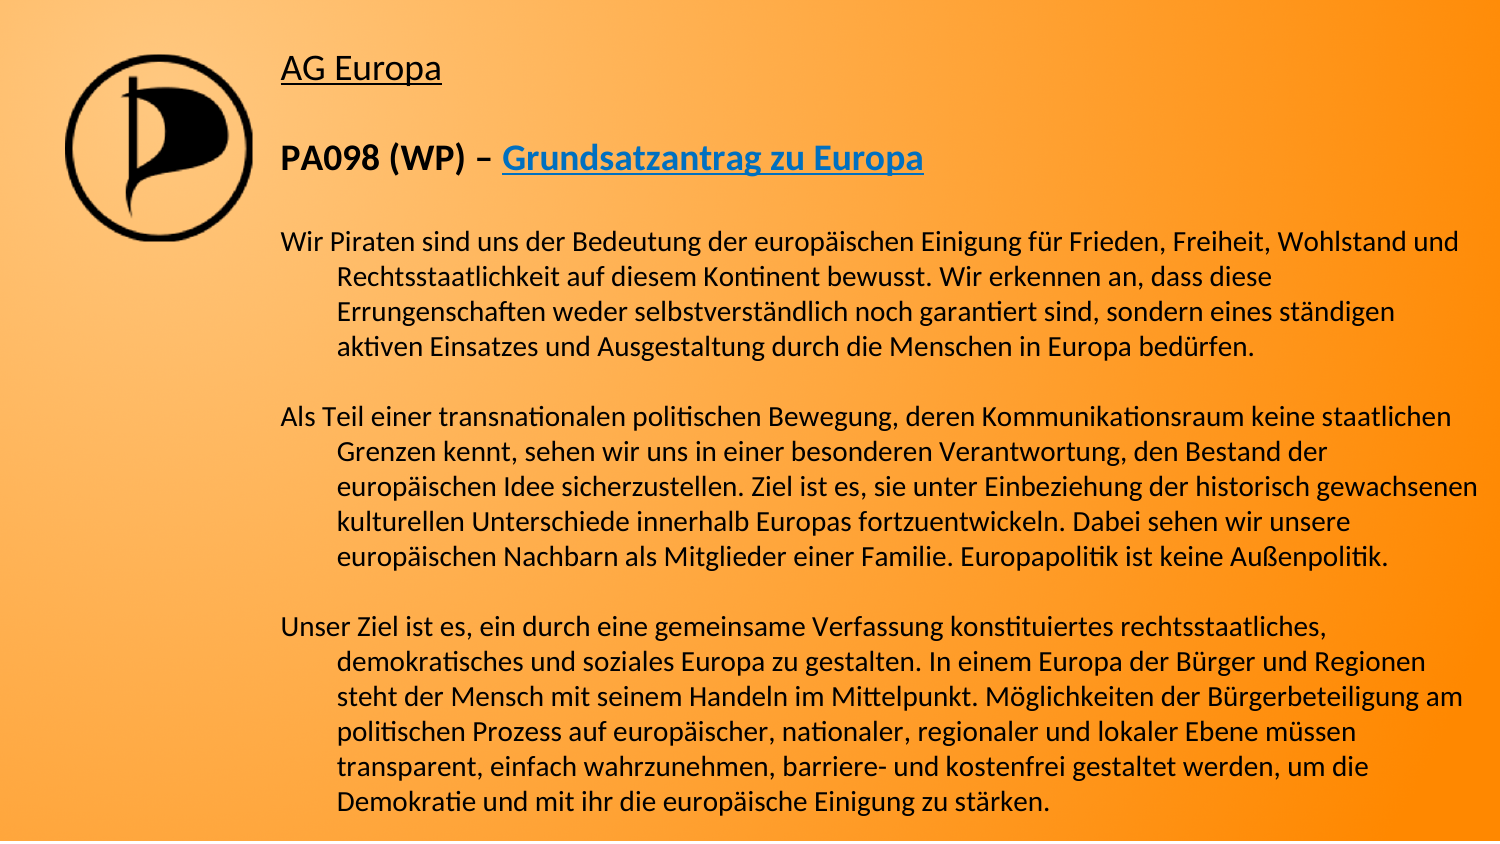

AG Europa
PA098 (WP) – Grundsatzantrag zu Europa
Wir Piraten sind uns der Bedeutung der europäischen Einigung für Frieden, Freiheit, Wohlstand und Rechtsstaatlichkeit auf diesem Kontinent bewusst. Wir erkennen an, dass diese Errungenschaften weder selbstverständlich noch garantiert sind, sondern eines ständigen aktiven Einsatzes und Ausgestaltung durch die Menschen in Europa bedürfen.
Als Teil einer transnationalen politischen Bewegung, deren Kommunikationsraum keine staatlichen Grenzen kennt, sehen wir uns in einer besonderen Verantwortung, den Bestand der europäischen Idee sicherzustellen. Ziel ist es, sie unter Einbeziehung der historisch gewachsenen kulturellen Unterschiede innerhalb Europas fortzuentwickeln. Dabei sehen wir unsere europäischen Nachbarn als Mitglieder einer Familie. Europapolitik ist keine Außenpolitik.
Unser Ziel ist es, ein durch eine gemeinsame Verfassung konstituiertes rechtsstaatliches, demokratisches und soziales Europa zu gestalten. In einem Europa der Bürger und Regionen steht der Mensch mit seinem Handeln im Mittelpunkt. Möglichkeiten der Bürgerbeteiligung am politischen Prozess auf europäischer, nationaler, regionaler und lokaler Ebene müssen transparent, einfach wahrzunehmen, barriere- und kostenfrei gestaltet werden, um die Demokratie und mit ihr die europäische Einigung zu stärken.